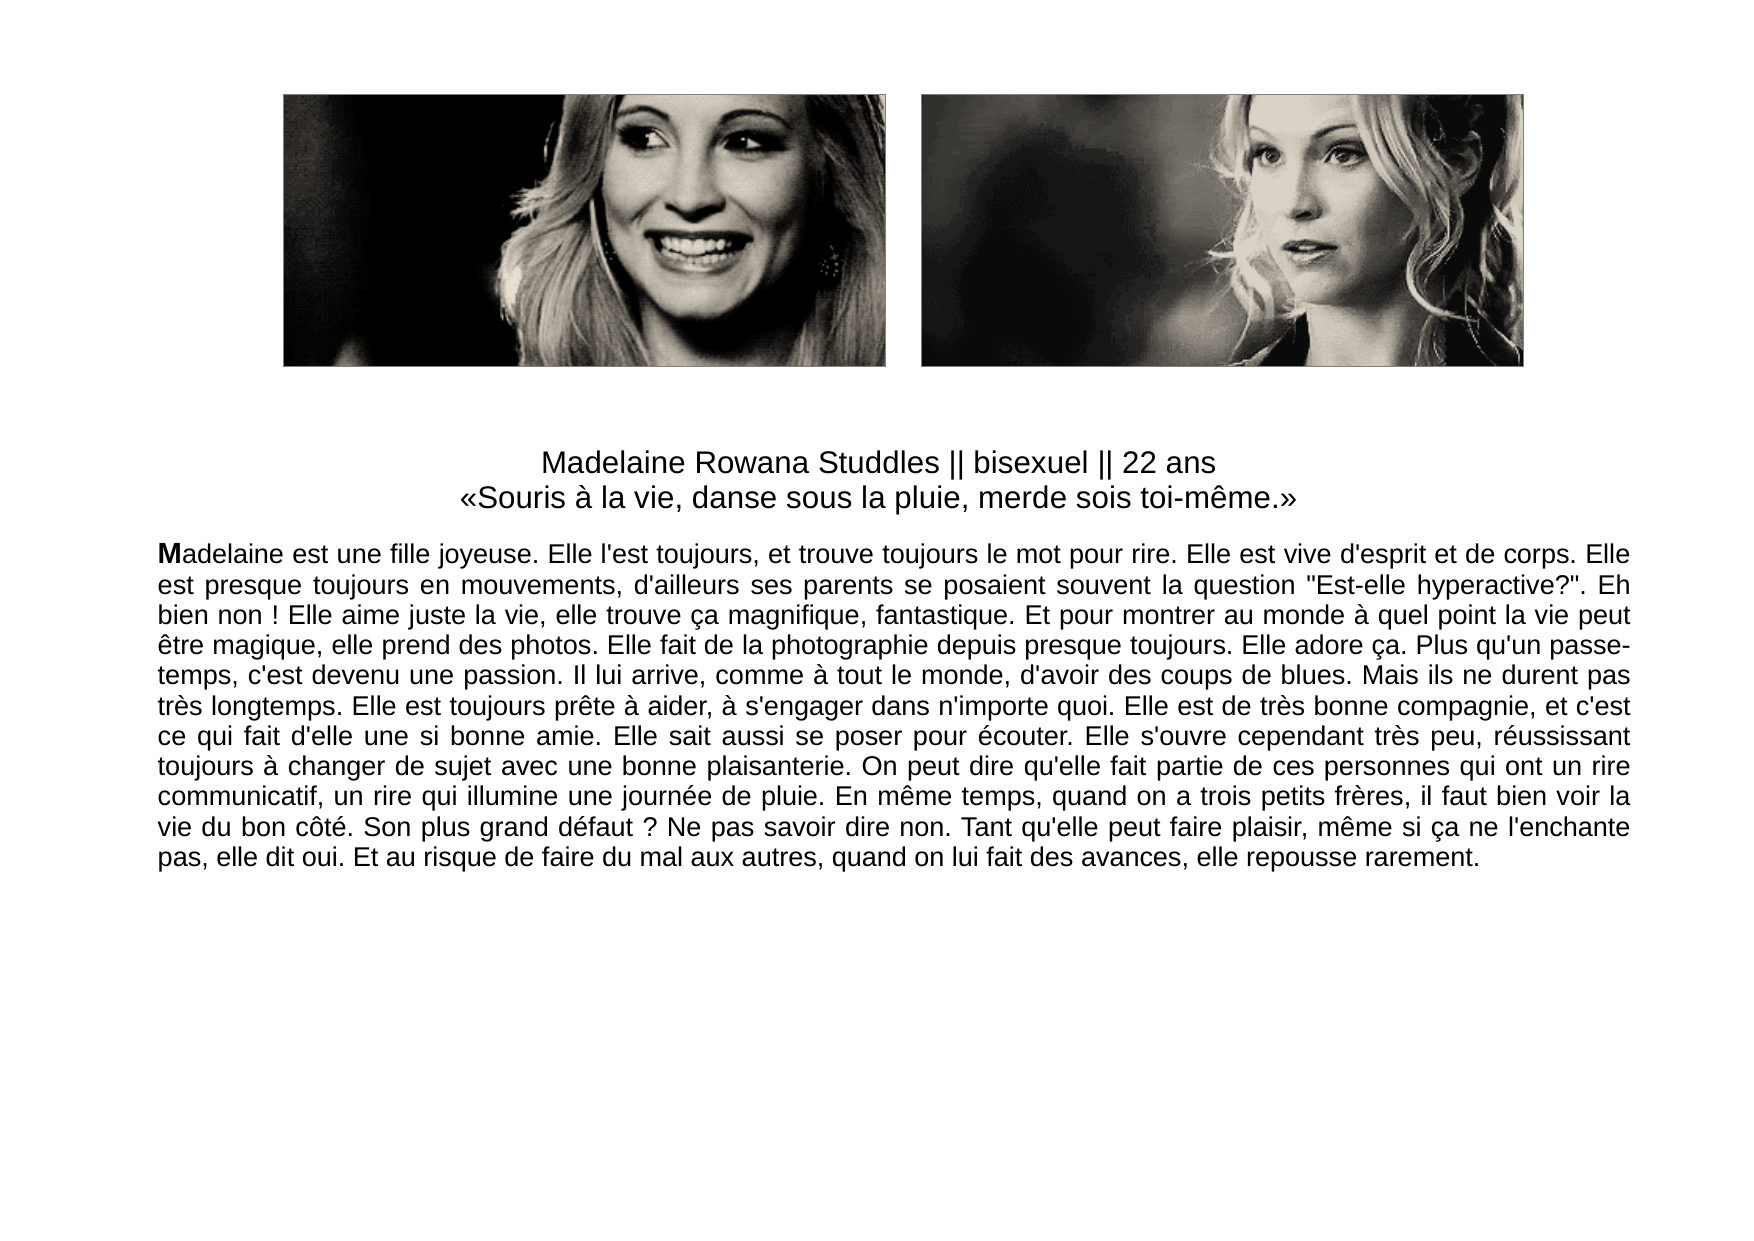

# Madelaine Rowana Studdles || bisexuel || 22 ans «Souris à la vie, danse sous la pluie, merde sois toi-même.»
Madelaine est une fille joyeuse. Elle l'est toujours, et trouve toujours le mot pour rire. Elle est vive d'esprit et de corps. Elle est presque toujours en mouvements, d'ailleurs ses parents se posaient souvent la question "Est-elle hyperactive?". Eh bien non ! Elle aime juste la vie, elle trouve ça magnifique, fantastique. Et pour montrer au monde à quel point la vie peut être magique, elle prend des photos. Elle fait de la photographie depuis presque toujours. Elle adore ça. Plus qu'un passe-temps, c'est devenu une passion. Il lui arrive, comme à tout le monde, d'avoir des coups de blues. Mais ils ne durent pas très longtemps. Elle est toujours prête à aider, à s'engager dans n'importe quoi. Elle est de très bonne compagnie, et c'est ce qui fait d'elle une si bonne amie. Elle sait aussi se poser pour écouter. Elle s'ouvre cependant très peu, réussissant toujours à changer de sujet avec une bonne plaisanterie. On peut dire qu'elle fait partie de ces personnes qui ont un rire communicatif, un rire qui illumine une journée de pluie. En même temps, quand on a trois petits frères, il faut bien voir la vie du bon côté. Son plus grand défaut ? Ne pas savoir dire non. Tant qu'elle peut faire plaisir, même si ça ne l'enchante pas, elle dit oui. Et au risque de faire du mal aux autres, quand on lui fait des avances, elle repousse rarement.